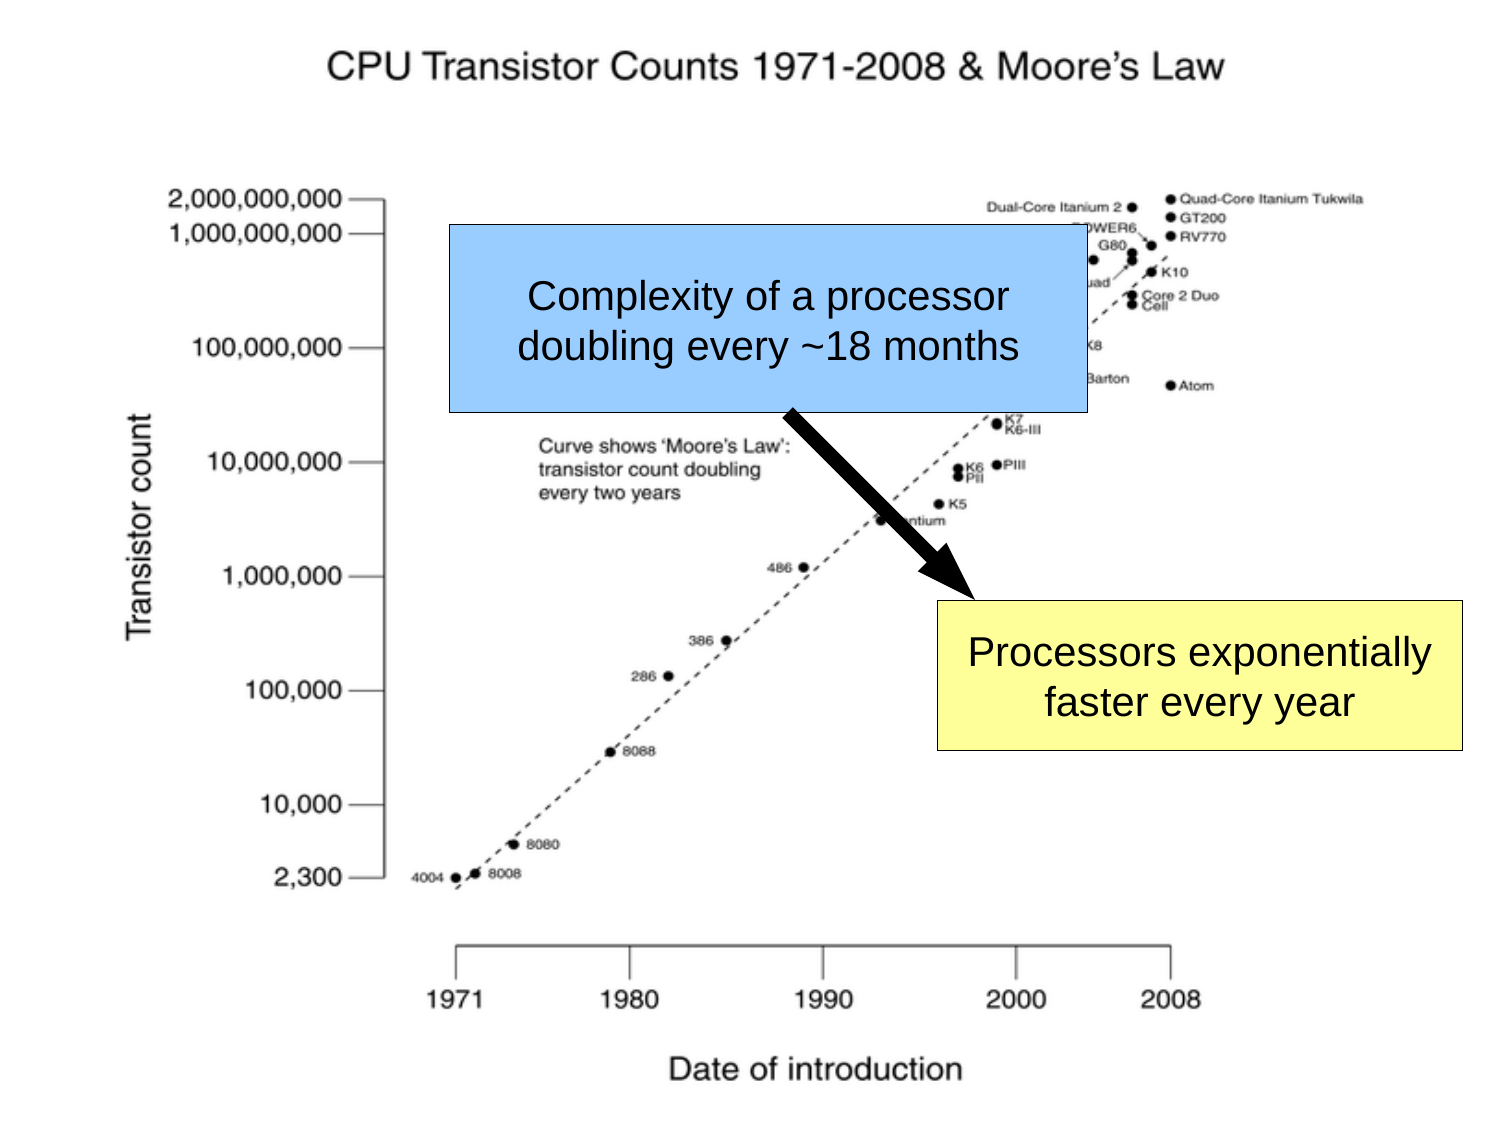

# Moore's “law”
Complexity of a processor
doubling every ~18 months
Processors exponentially
faster every year